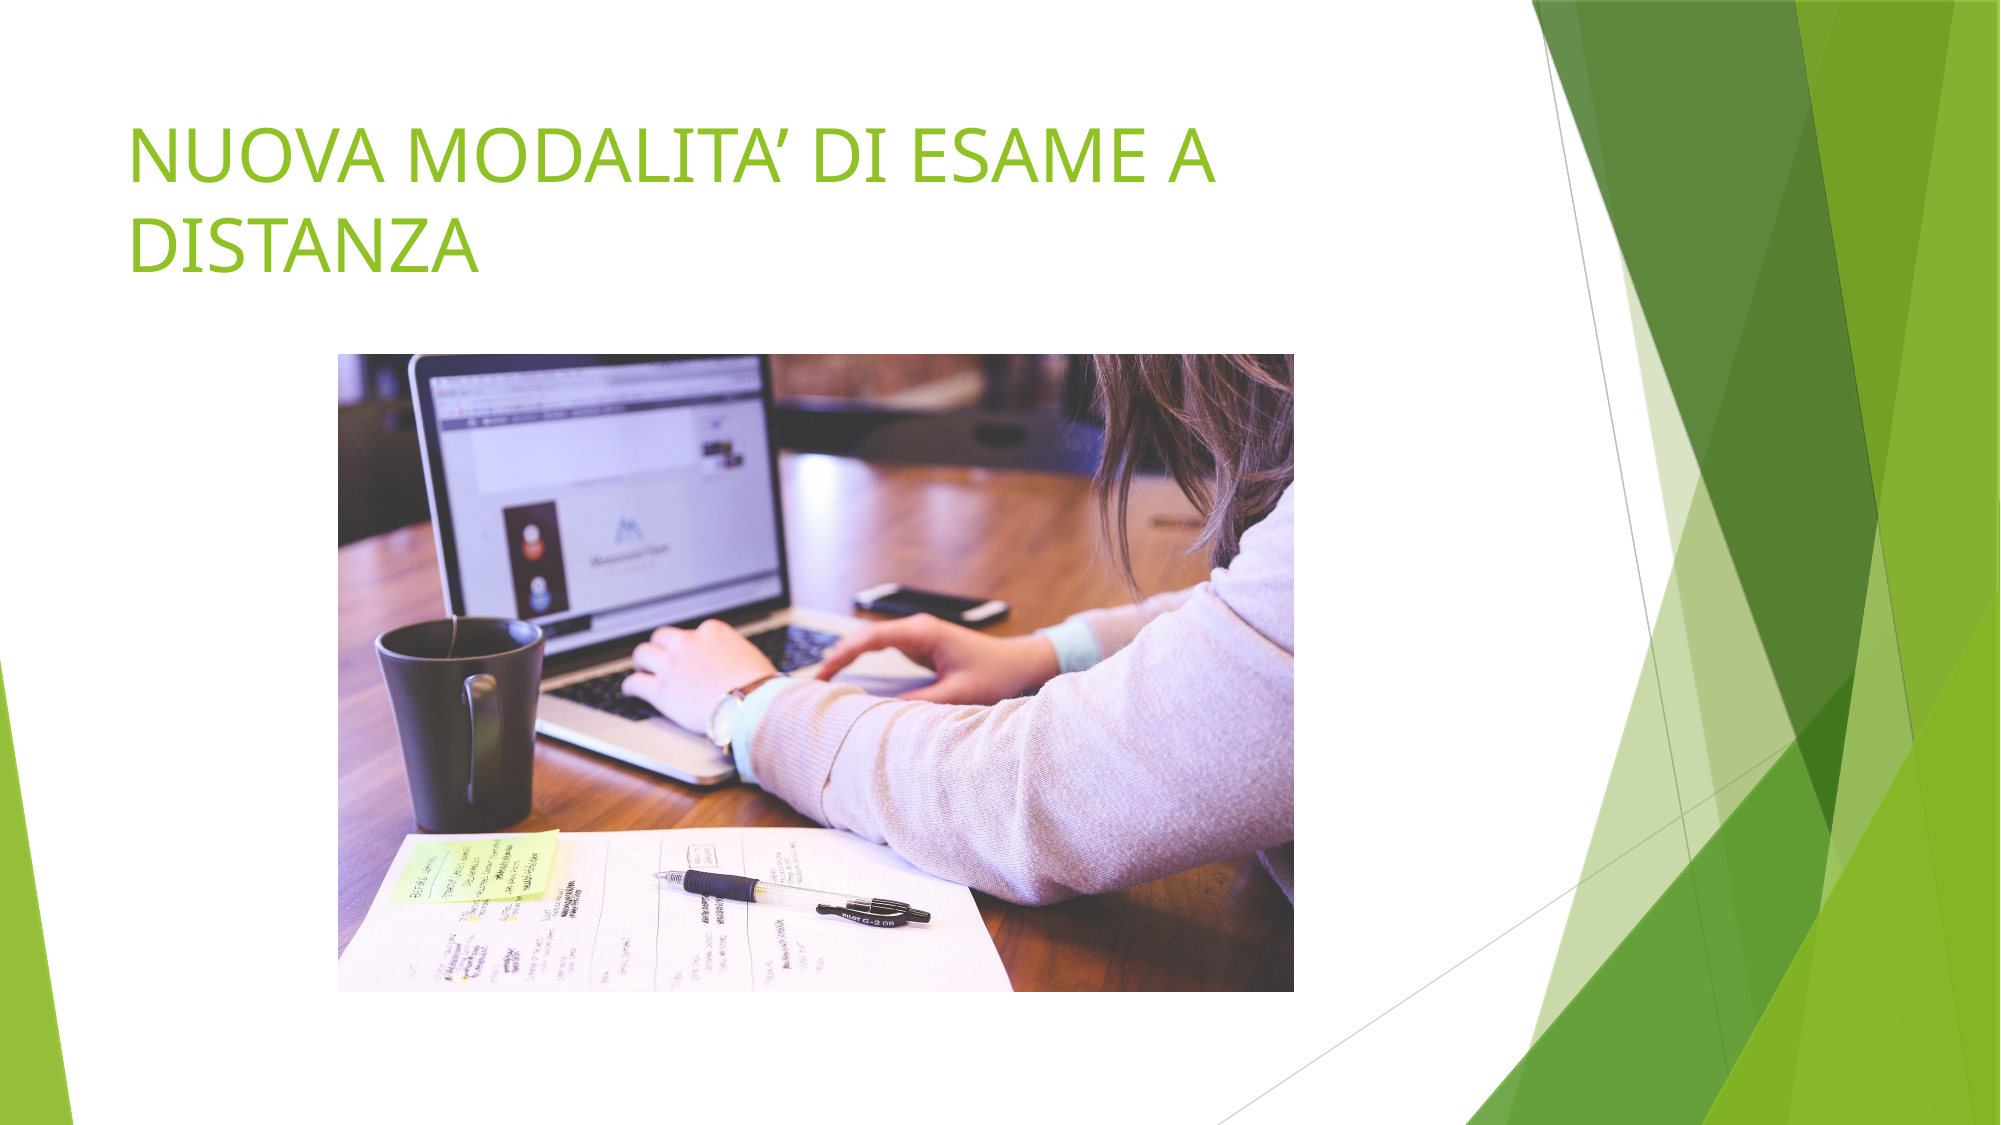

# NUOVA MODALITA’ DI ESAME A DISTANZA